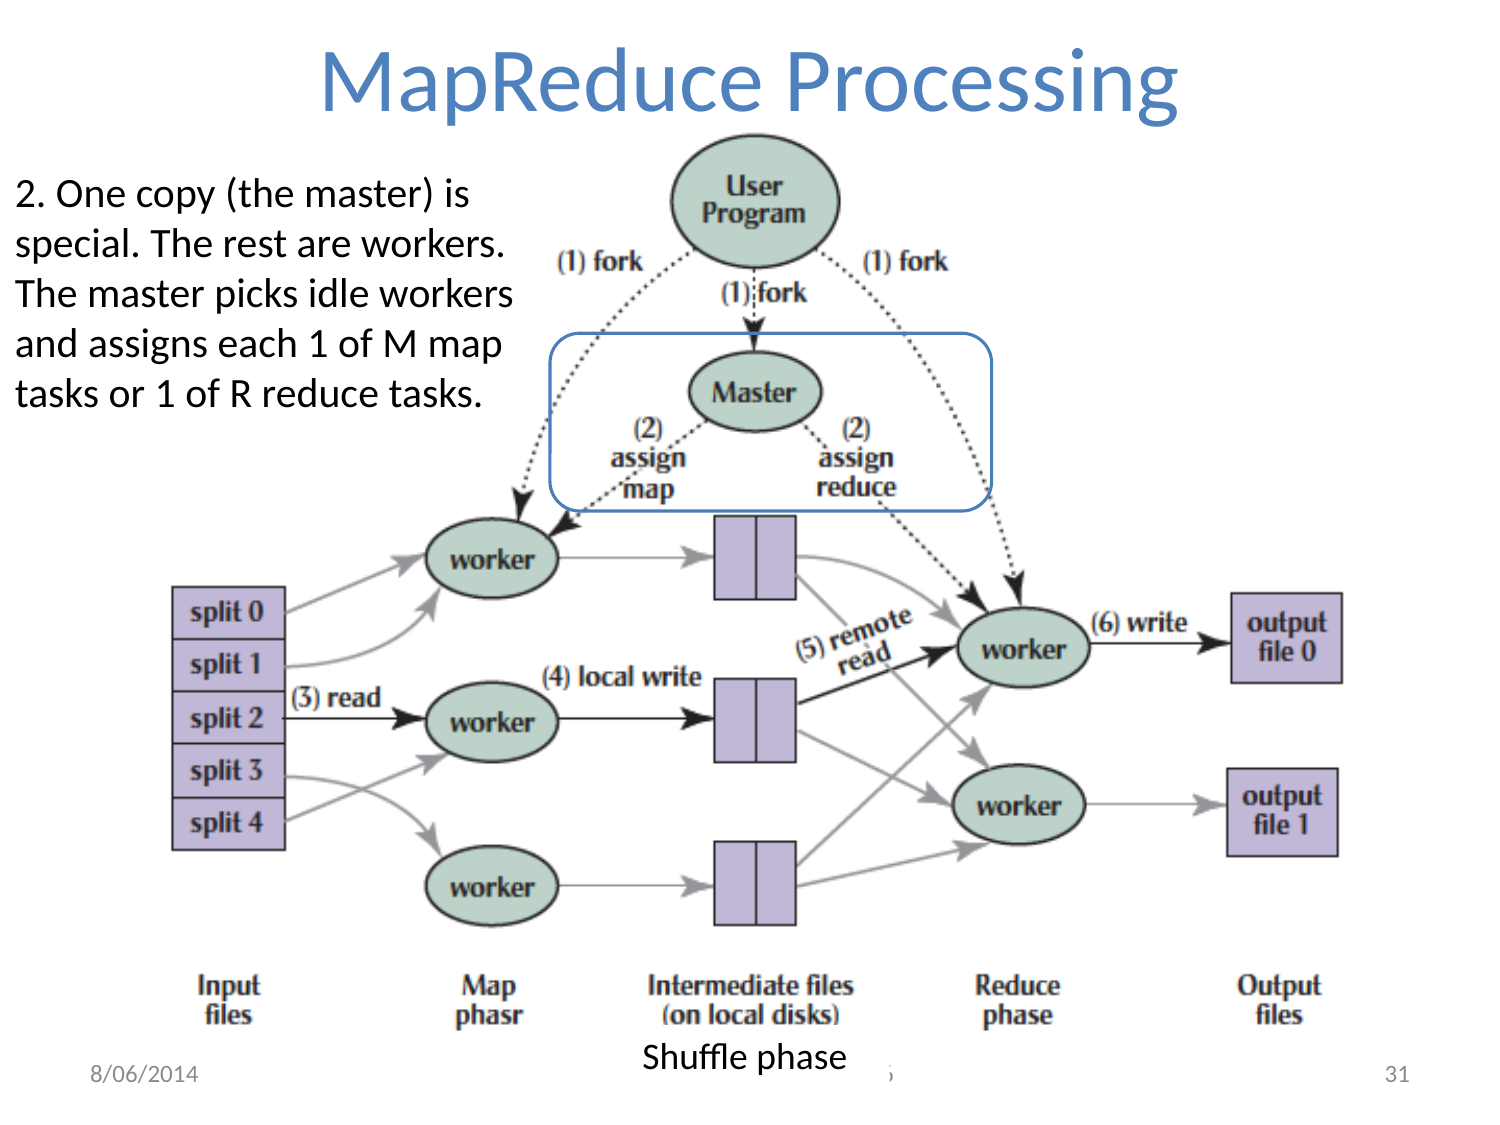

MapReduce Processing
2. One copy (the master) is special. The rest are workers. The master picks idle workers and assigns each 1 of M map tasks or 1 of R reduce tasks.
Shuffle phase
8/06/2014
Summer 2014 -- Lecture #26